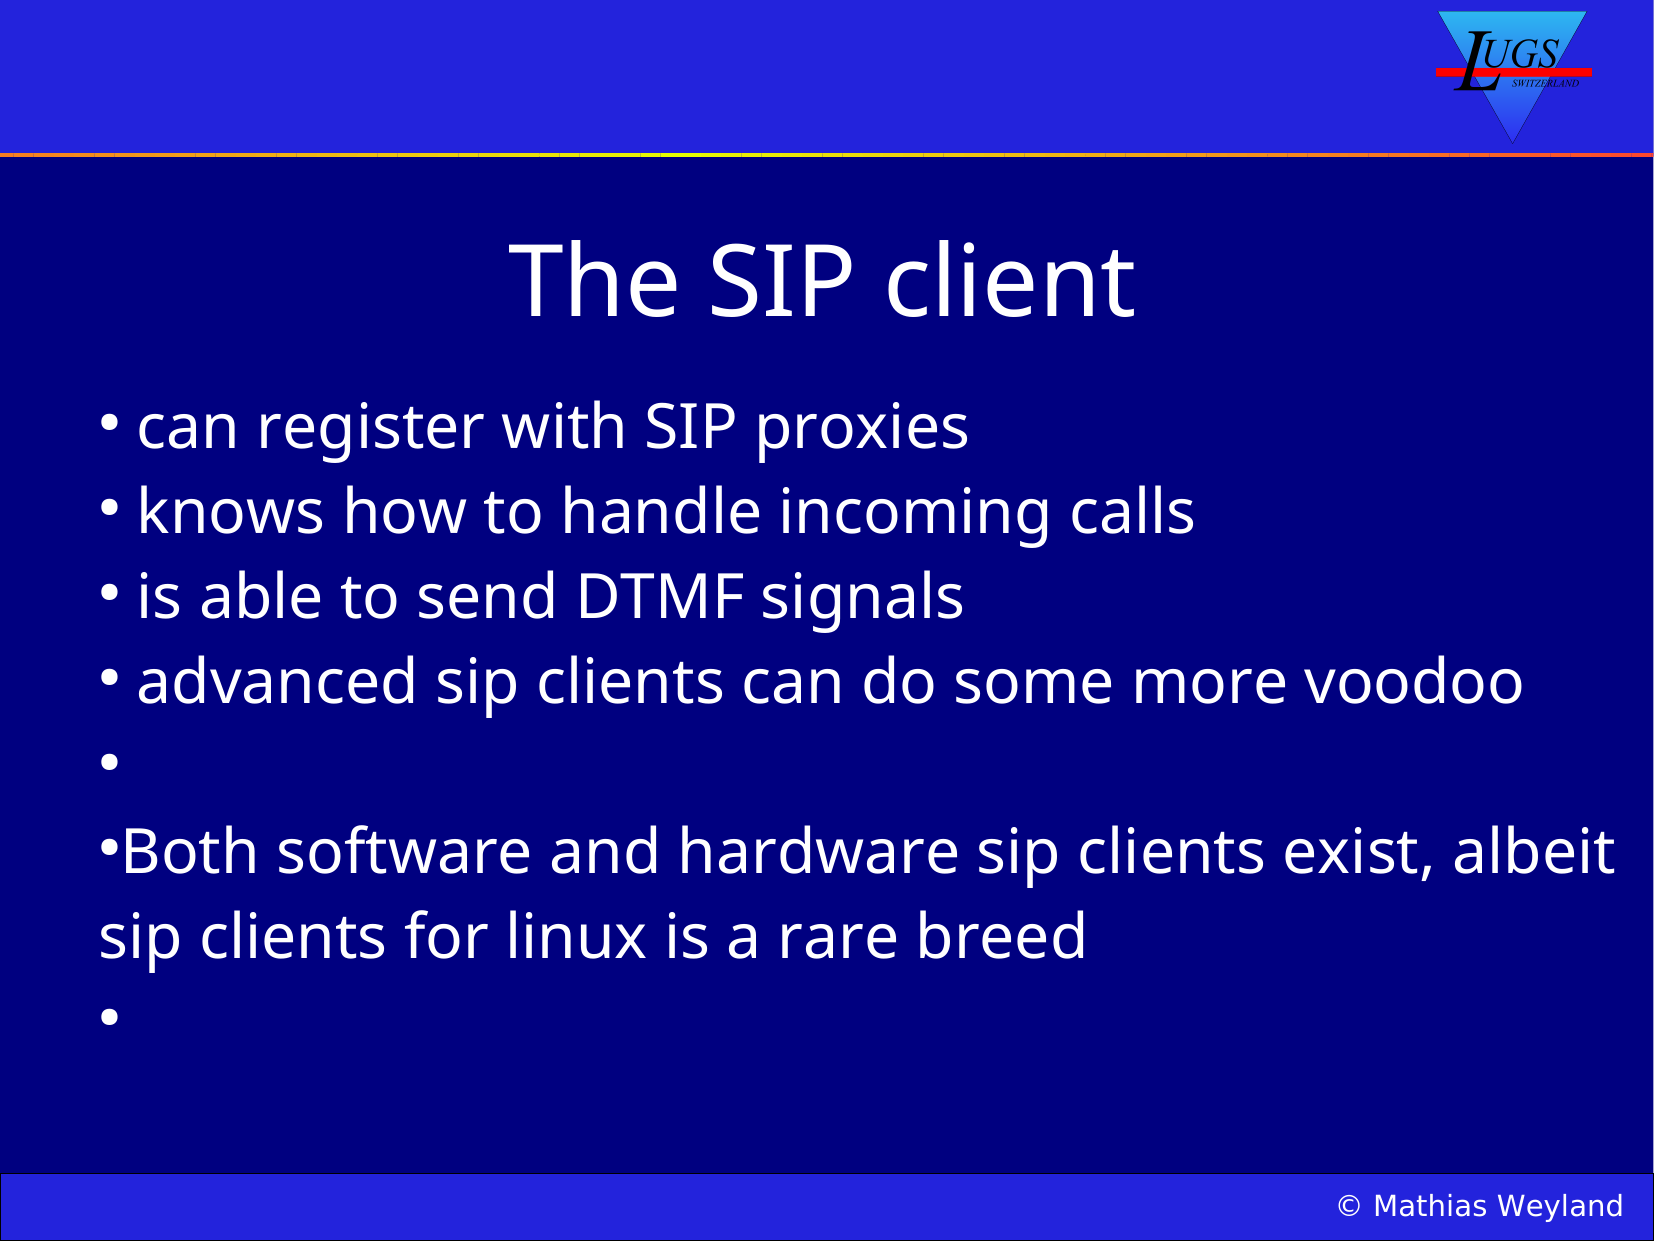

The SIP client
 can register with SIP proxies
 knows how to handle incoming calls
 is able to send DTMF signals
 advanced sip clients can do some more voodoo
Both software and hardware sip clients exist, albeit sip clients for linux is a rare breed
© Mathias Weyland